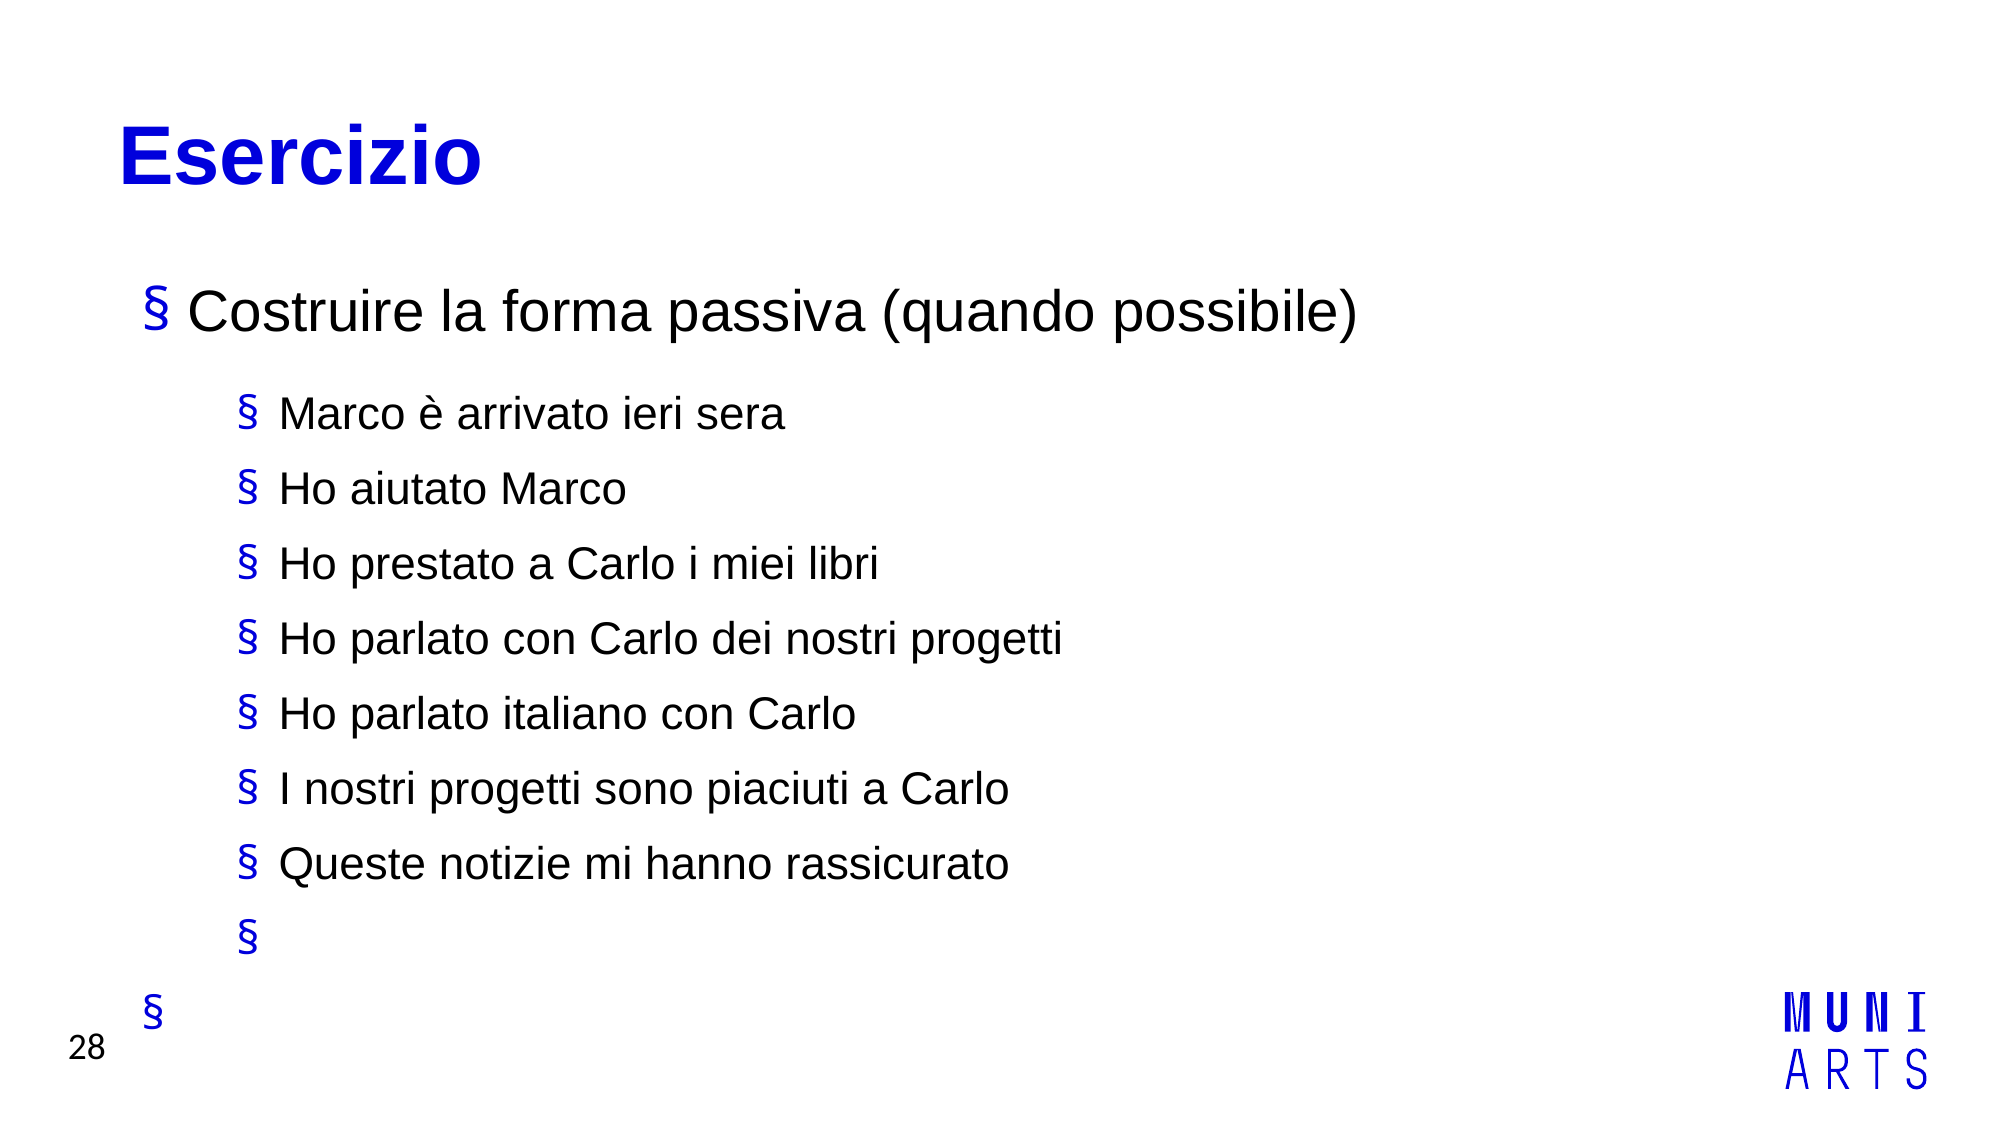

# Esercizio
 Costruire la forma passiva (quando possibile)
 Marco è arrivato ieri sera
 Ho aiutato Marco
 Ho prestato a Carlo i miei libri
 Ho parlato con Carlo dei nostri progetti
 Ho parlato italiano con Carlo
 I nostri progetti sono piaciuti a Carlo
 Queste notizie mi hanno rassicurato